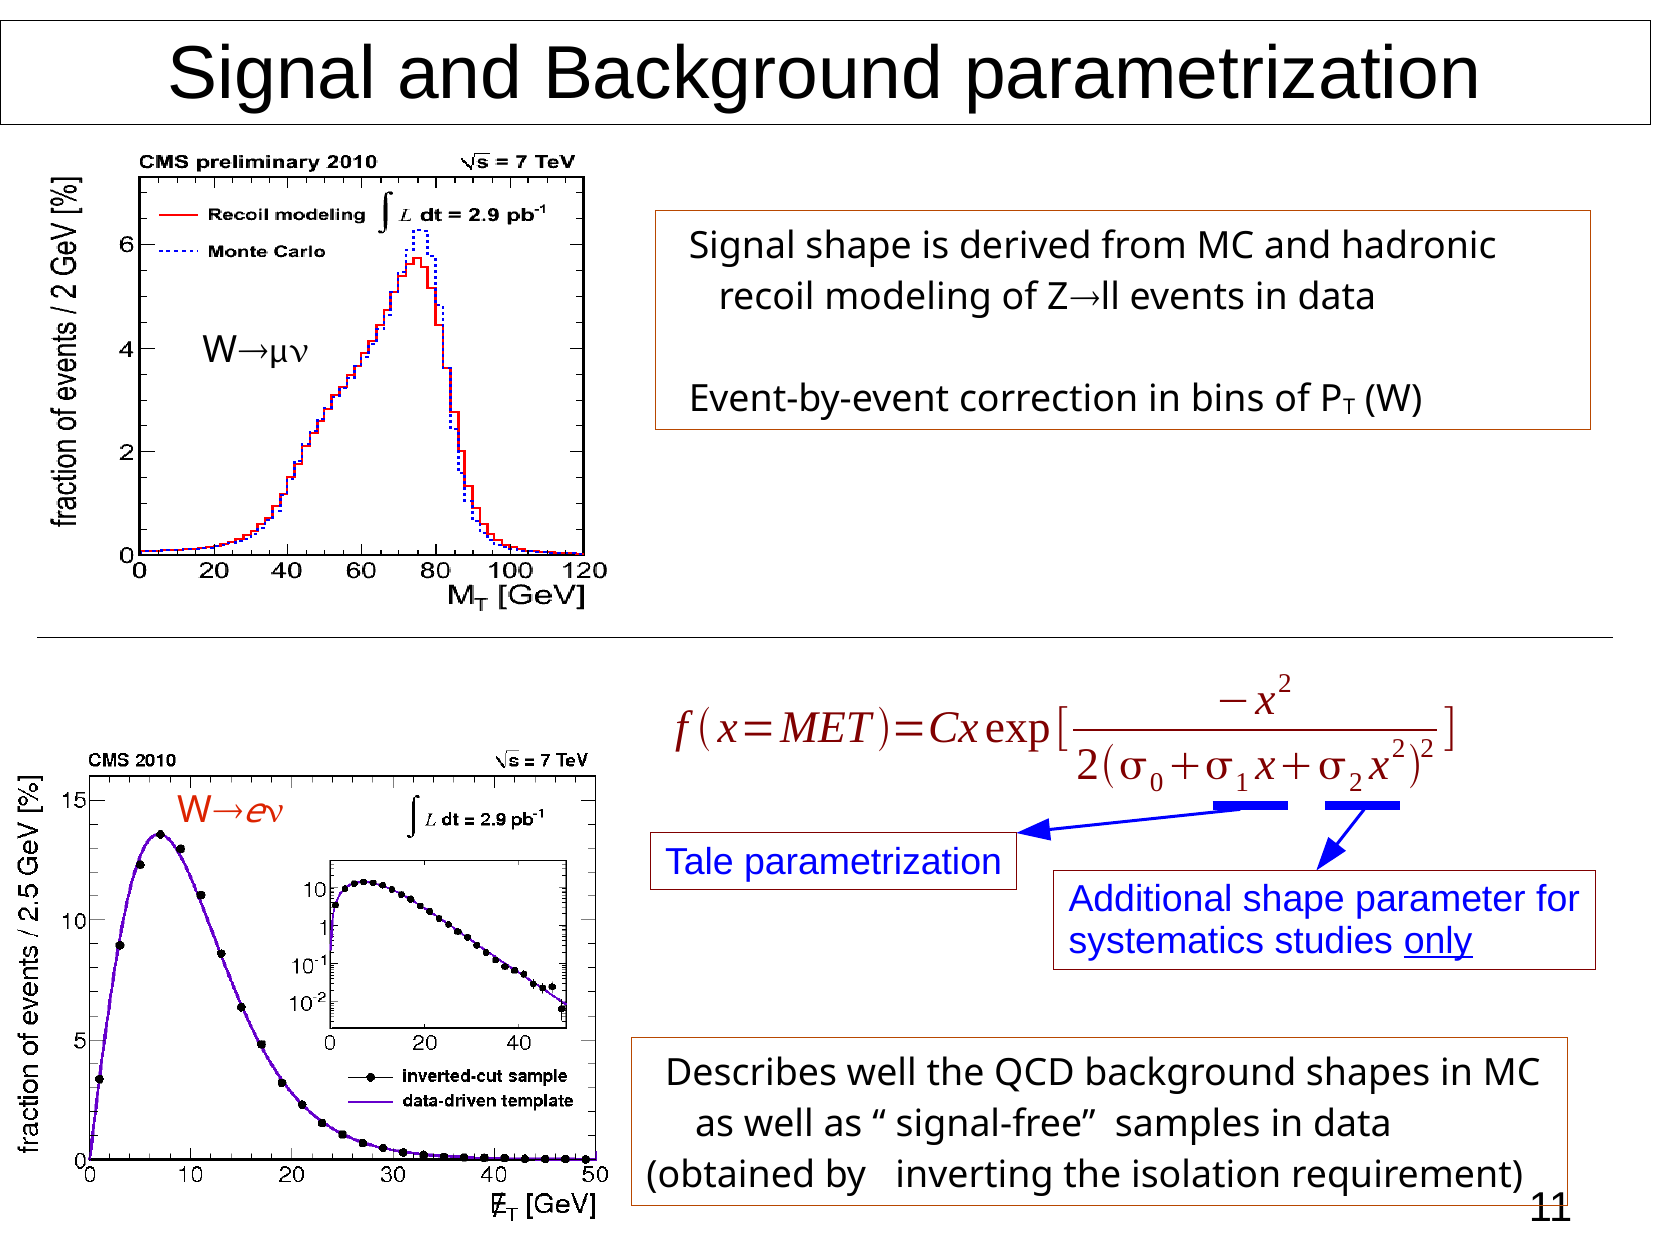

# Signal and Background parametrization
Signal shape is derived from MC and hadronic recoil modeling of Zll events in data
Event-by-event correction in bins of PT (W)
W
We
Tale parametrization
Additional shape parameter for
systematics studies only
Describes well the QCD background shapes in MC as well as “ signal-free” samples in data (obtained by inverting the isolation requirement)
Samples to be used for ICHEP (probably)
/Mu/Run2010A-Jun14thReReco_v1/RECO
/MinimumBias/Commissioning10-Jun14thReReco_v1/RECO
/Mu/Run2010A-PromptReco-vx/RECO (v =2,4; "2" and "4" are CMSSW_3_6_1_X )
Requiring two global muons
with the Pt >20 GeV, |eta| < 2.1 and isolation cut (trkIso<3.0), and
60<M<120 GeV. HLT_Mu9 is also applied.
From tag and probe :
iso efficiency: 0.9875 +/- 0.0006
eff StandAlone (after Isocut) : 0.9869+/-0.0007
eff Tracker (after Isocut) : 0.9992+/-0.0002
the combined efficiency (from both muons) : eff = (eff_sta * eff_trk * eff_iso)^2
Samples to be used for ICHEP (probably)
/Mu/Run2010A-Jun14thReReco_v1/RECO
/MinimumBias/Commissioning10-Jun14thReReco_v1/RECO
/Mu/Run2010A-PromptReco-vx/RECO (v =2,4; "2" and "4" are CMSSW_3_6_1_X )
Requiring two global muons
with the Pt >20 GeV, |eta| < 2.1 and isolation cut (trkIso<3.0), and
60<M<120 GeV. HLT_Mu9 is also applied.
From tag and probe :
iso efficiency: 0.9875 +/- 0.0006
eff StandAlone (after Isocut) : 0.9869+/-0.0007
eff Tracker (after Isocut) : 0.9992+/-0.0002
the combined efficiency (from both muons) : eff = (eff_sta * eff_trk * eff_iso)^2